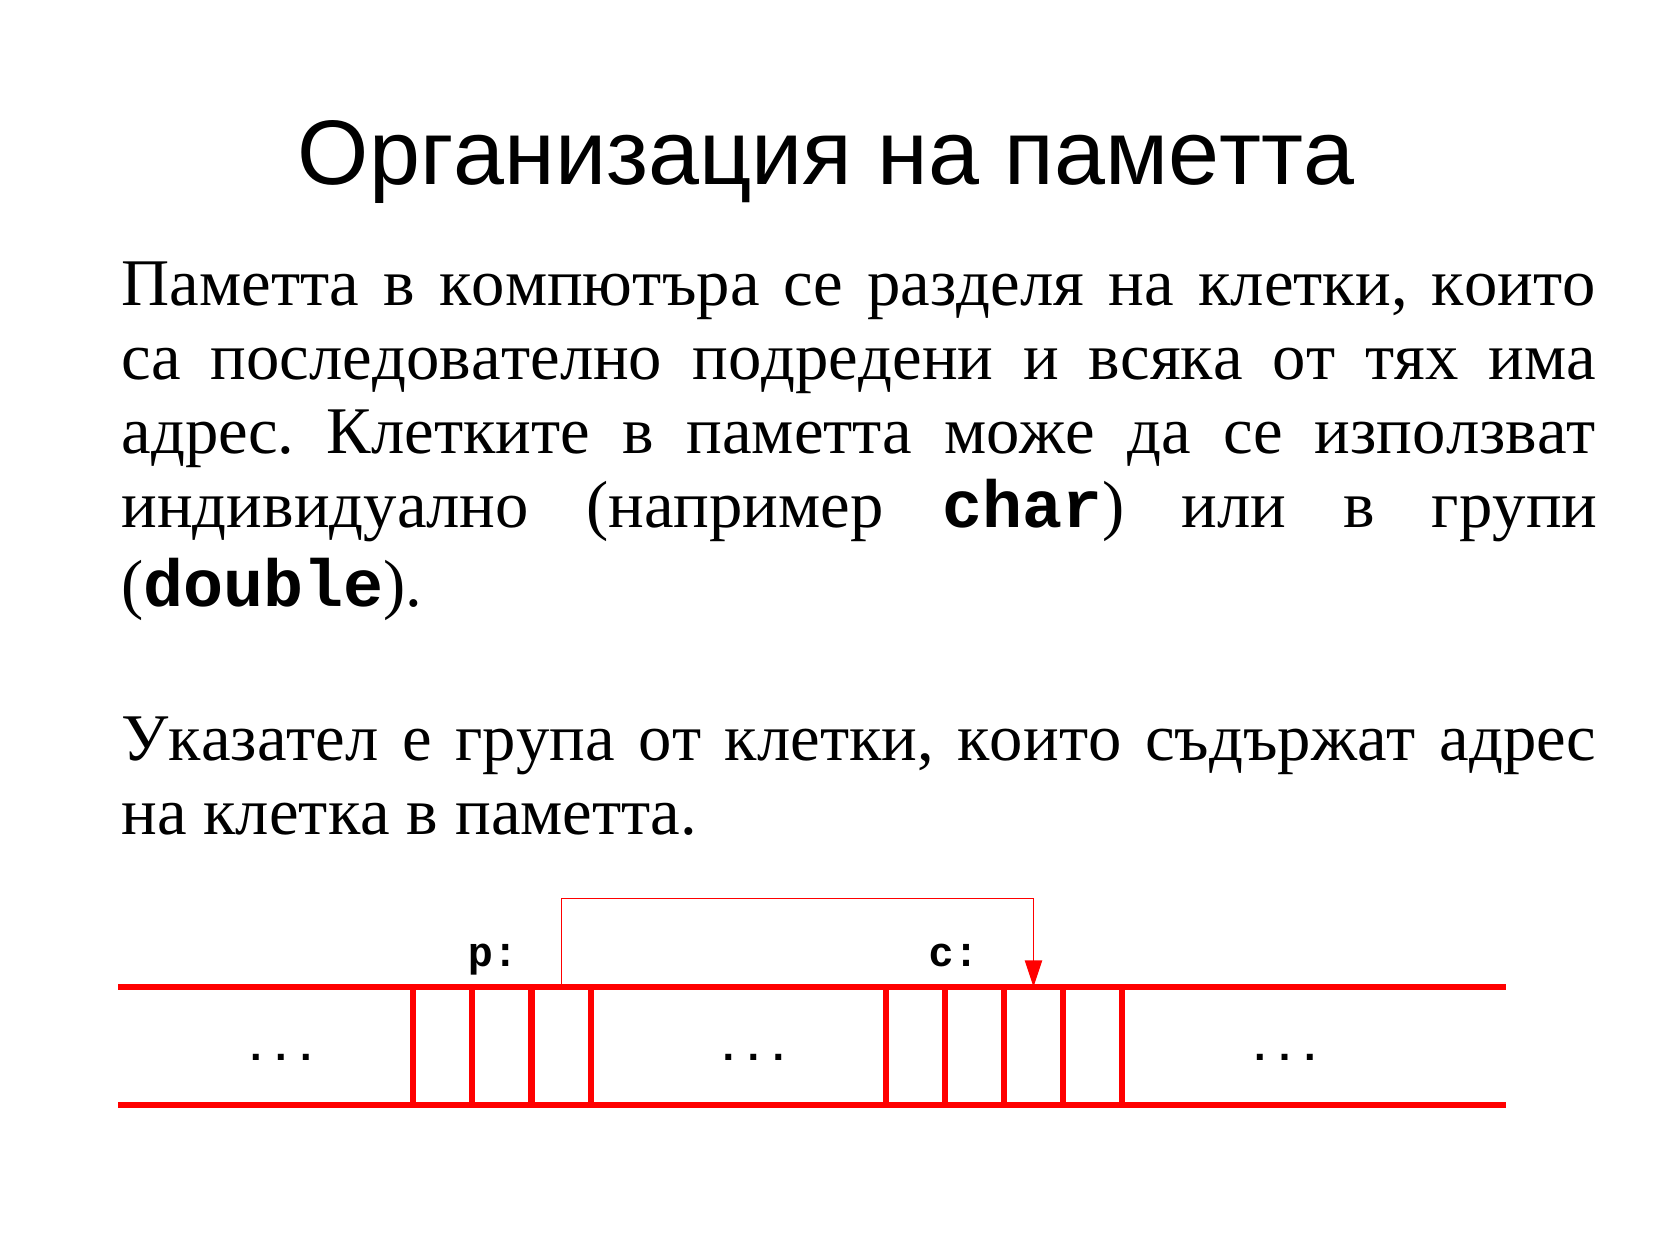

# Организация на паметта
Паметта в компютъра се разделя на клетки, които са последователно подредени и всяка от тях има адрес. Клетките в паметта може да се използват индивидуално (например char) или в групи (double).
Указател е група от клетки, които съдържат адрес на клетка в паметта.
p:
c:
...
...
...